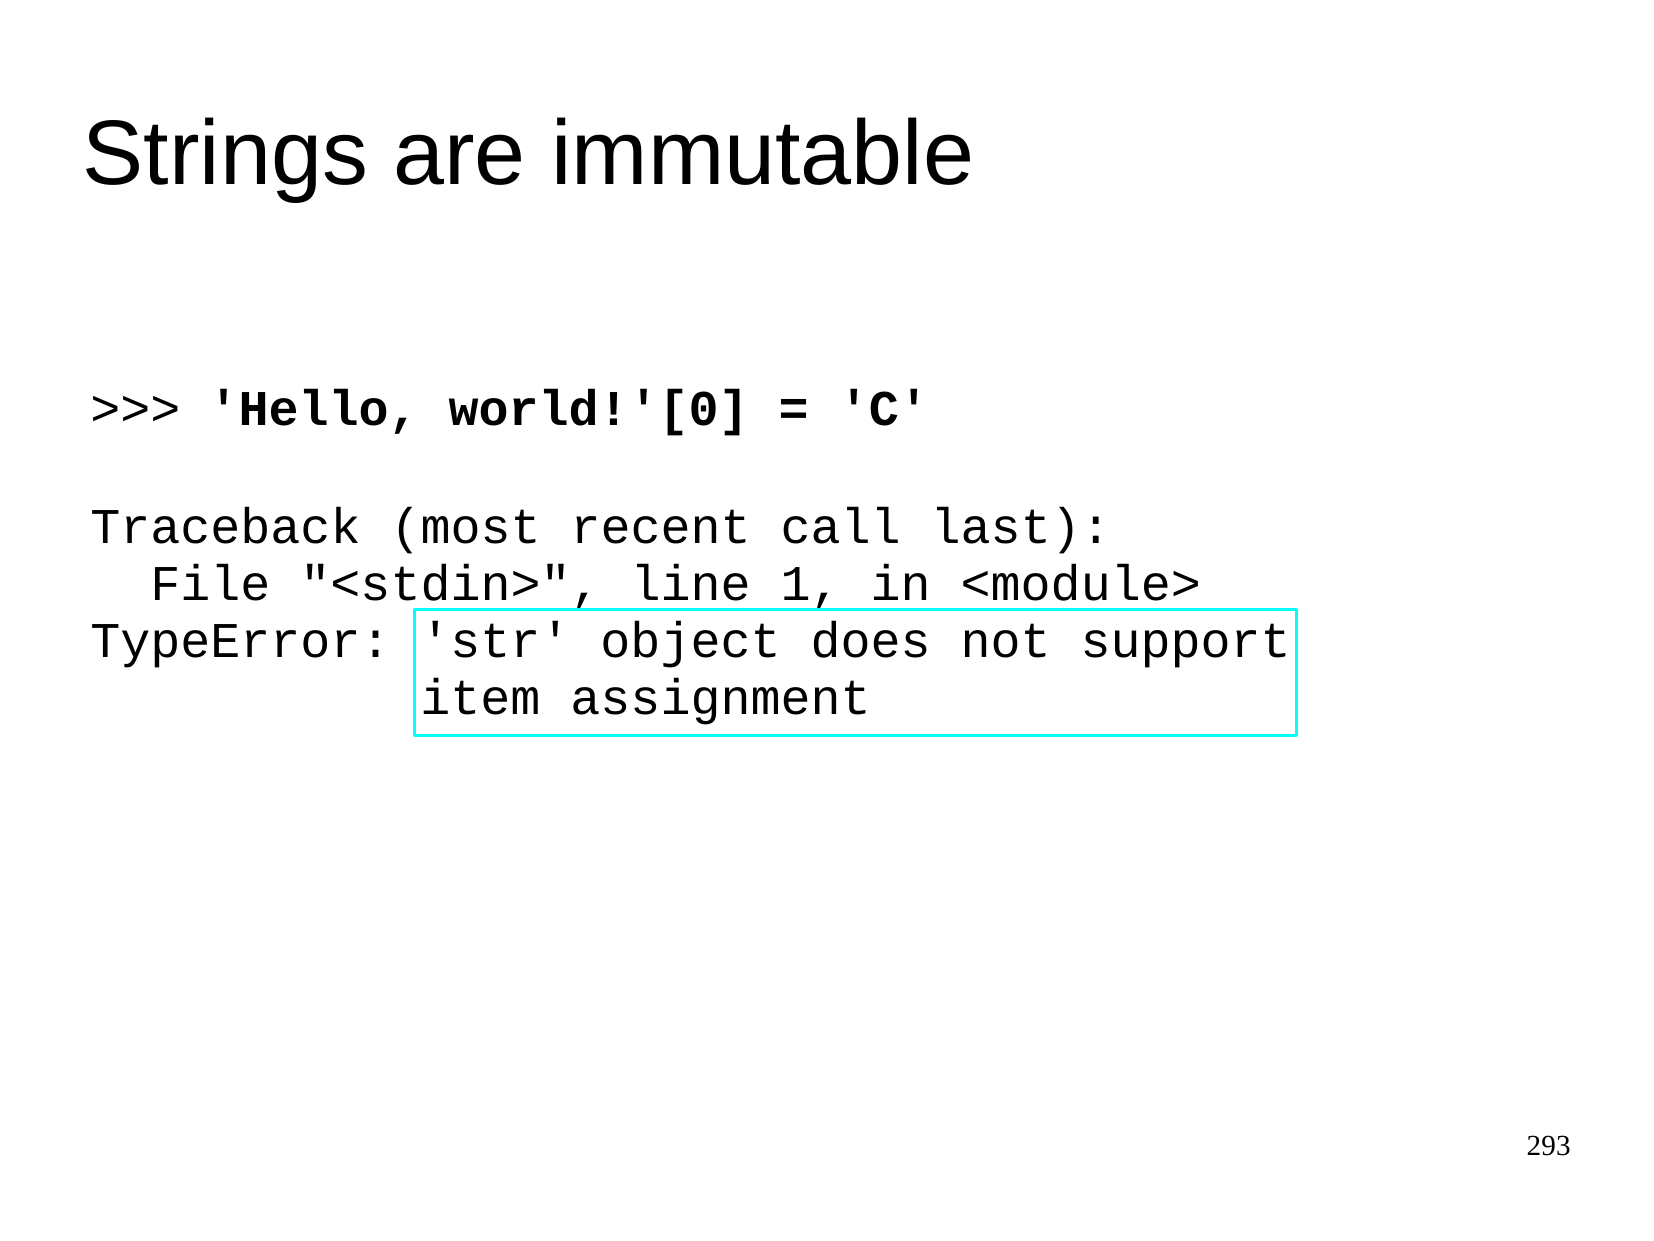

# Strings are immutable
'Hello, world!'[0] = 'C'
>>>
Traceback (most recent call last):
 File "<stdin>", line 1, in <module>
TypeError:
'str' object does not support
item assignment
293